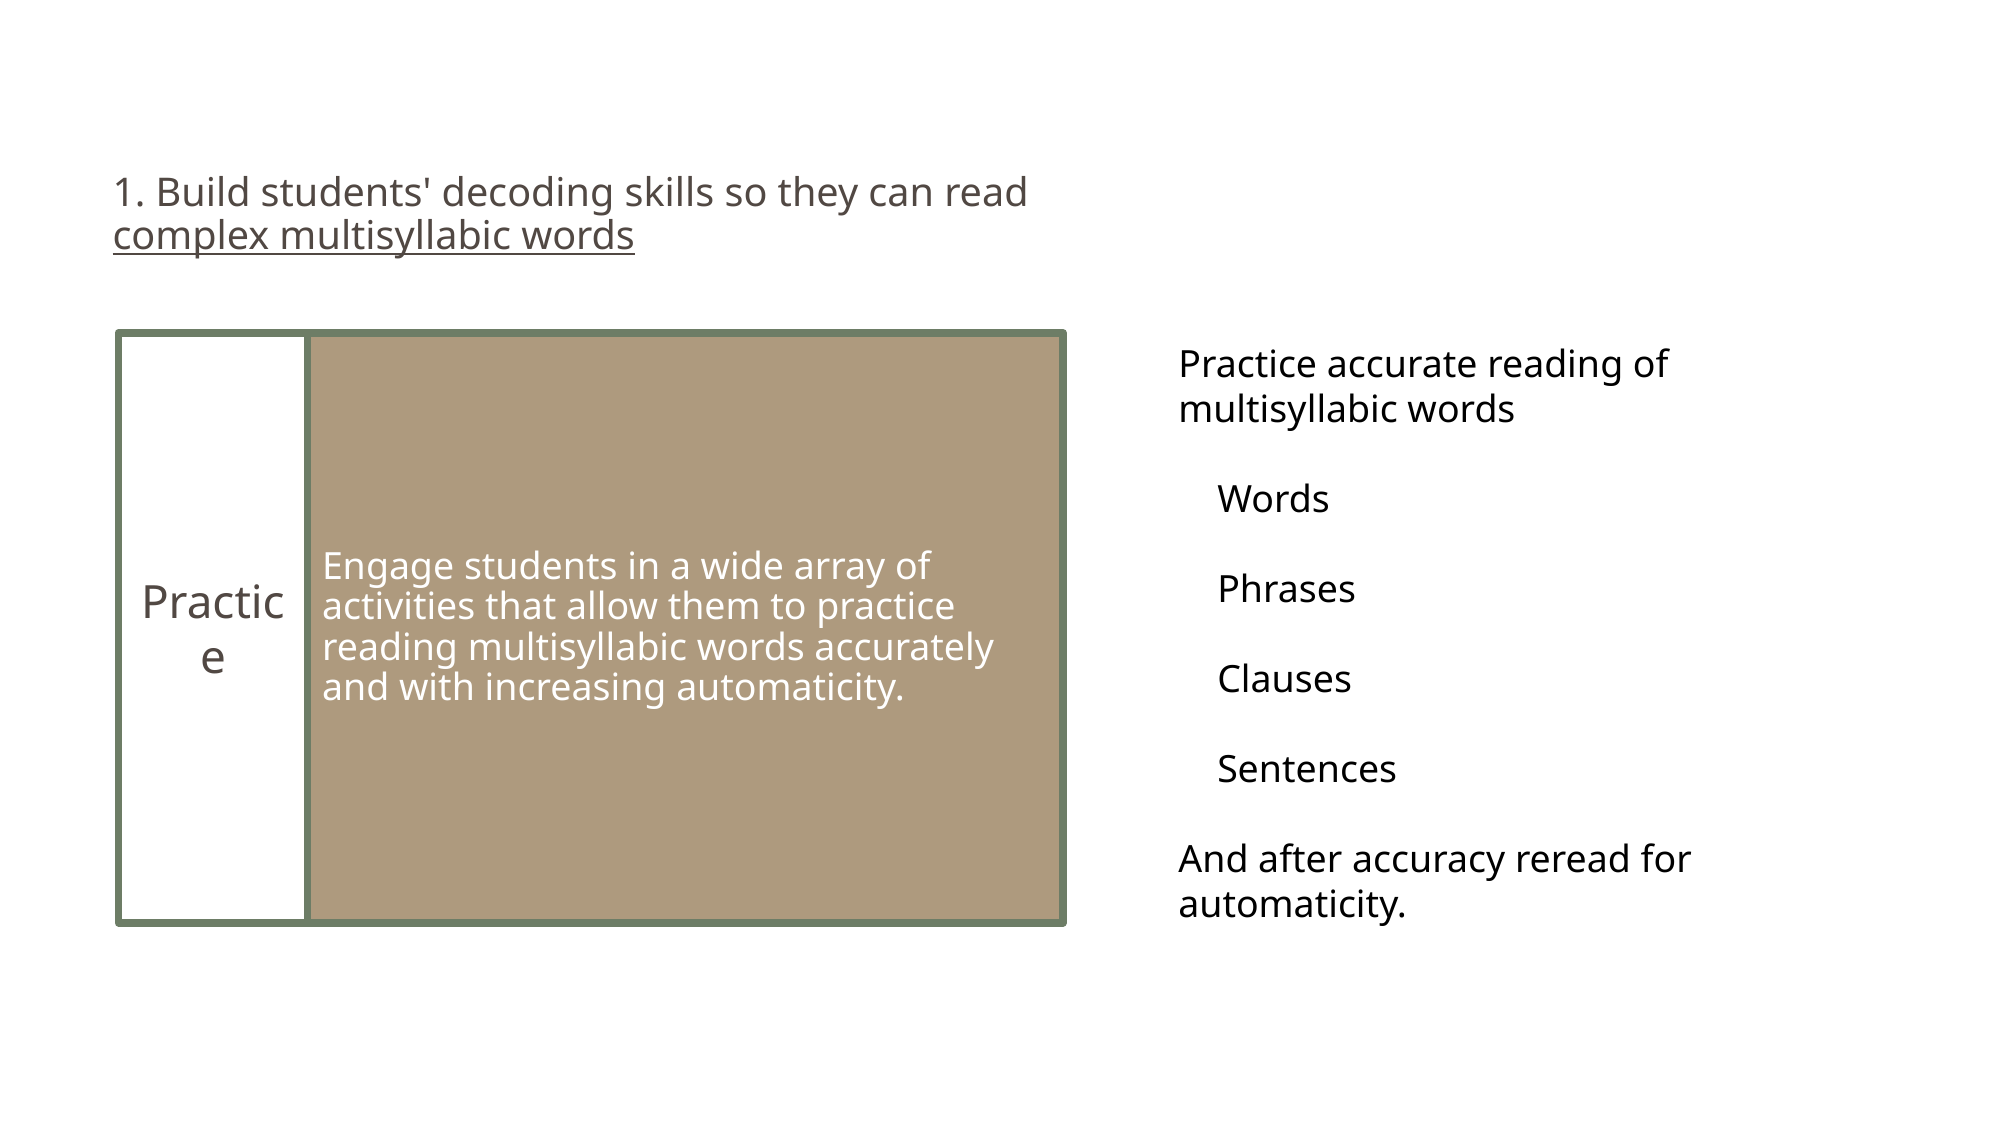

# 1. Build students' decoding skills so they can read complex multisyllabic words
Practice accurate reading of multisyllabic words
    Words
    Phrases
    Clauses
    Sentences
And after accuracy reread for automaticity.
Practice
Engage students in a wide array of activities that allow them to practice reading multisyllabic words accurately and with increasing automaticity.